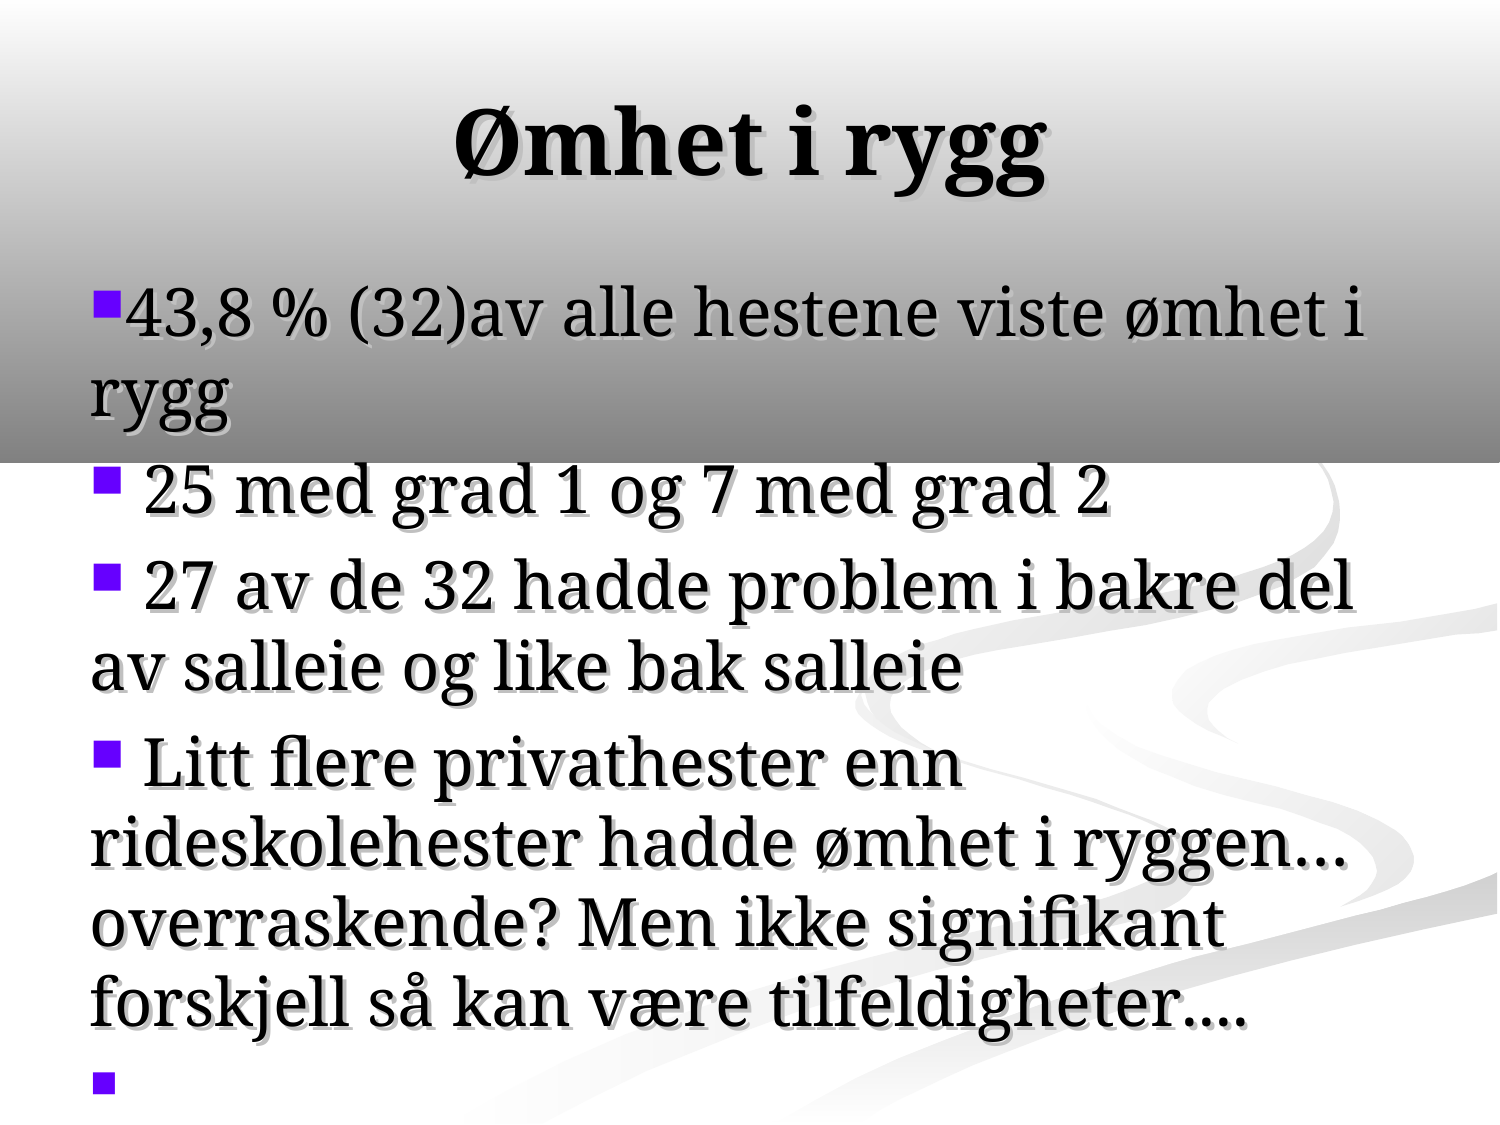

# Ømhet i rygg
43,8 % (32)av alle hestene viste ømhet i rygg
 25 med grad 1 og 7 med grad 2
 27 av de 32 hadde problem i bakre del av salleie og like bak salleie
 Litt flere privathester enn rideskolehester hadde ømhet i ryggen…overraskende? Men ikke signifikant forskjell så kan være tilfeldigheter....